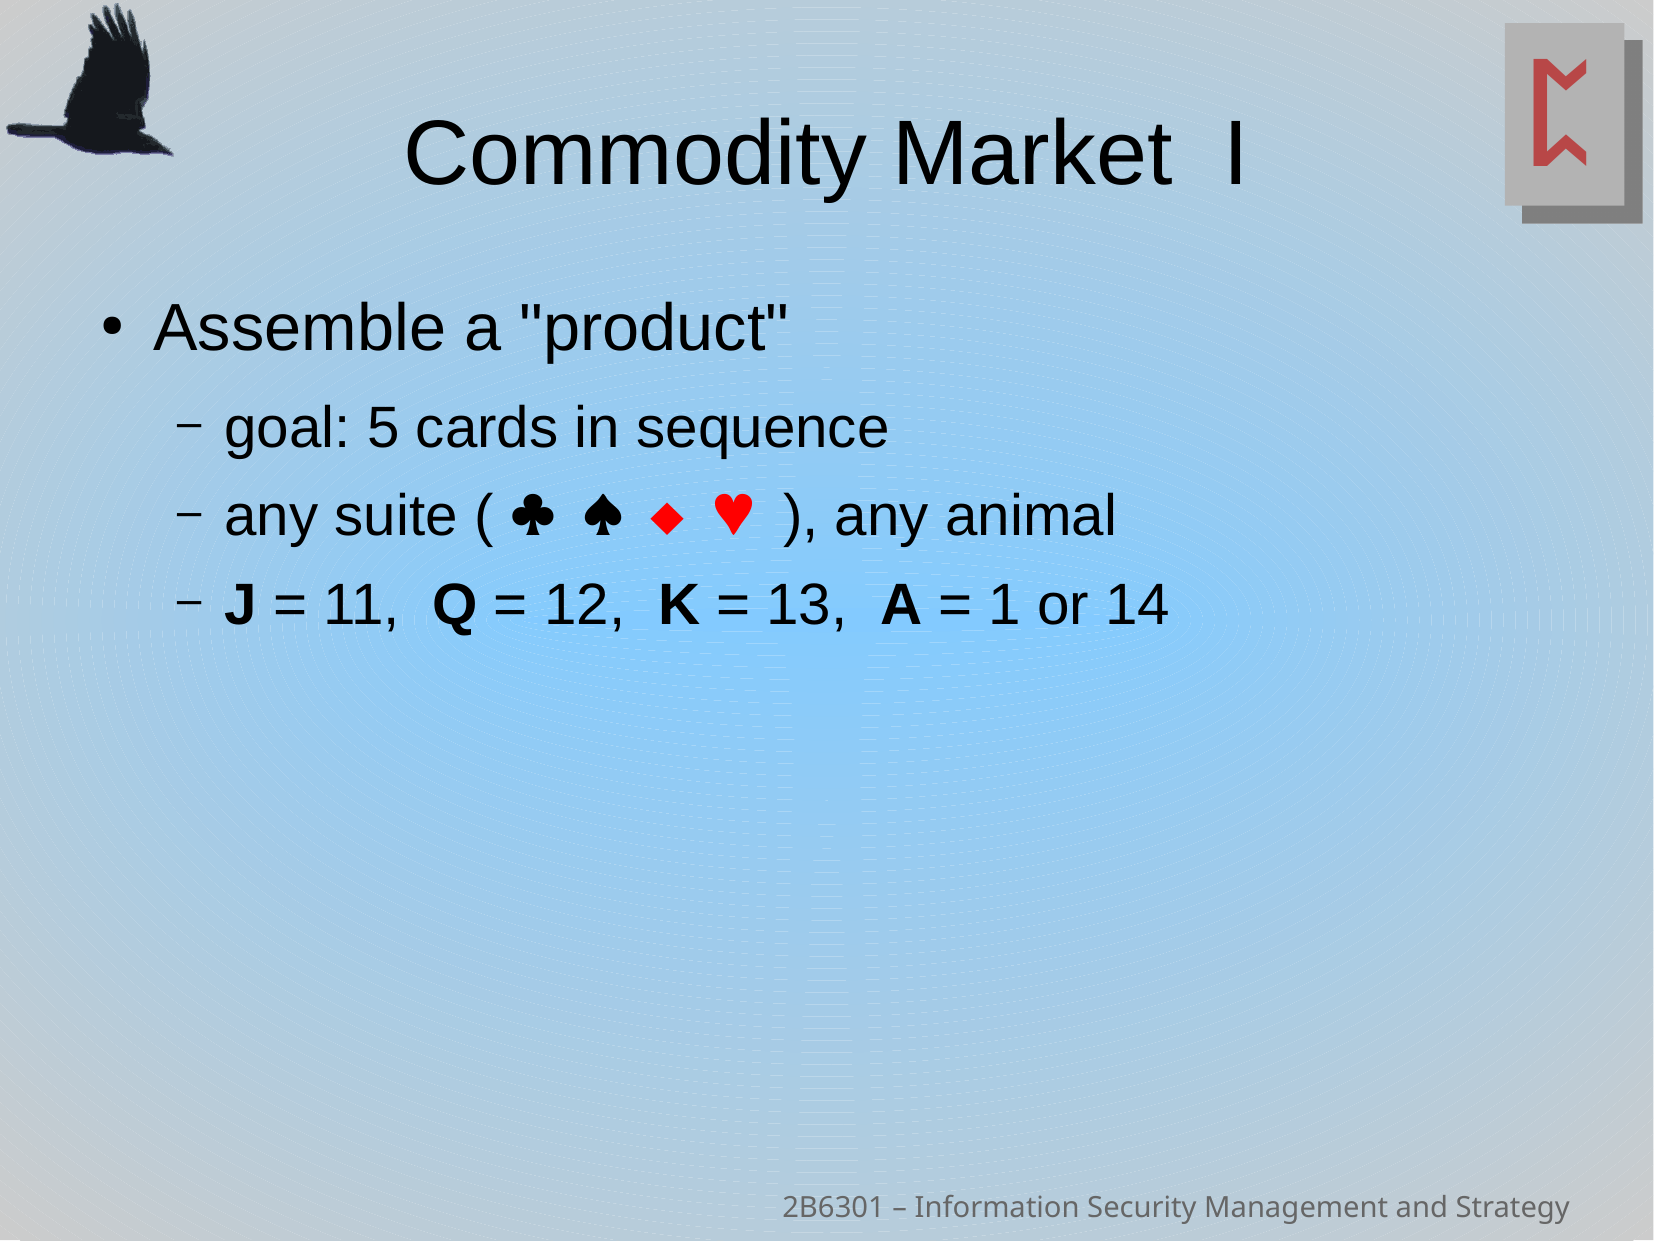

# Commodity Market I
Assemble a "product"
goal: 5 cards in sequence
any suite (     ), any animal
J = 11, Q = 12, K = 13, A = 1 or 14